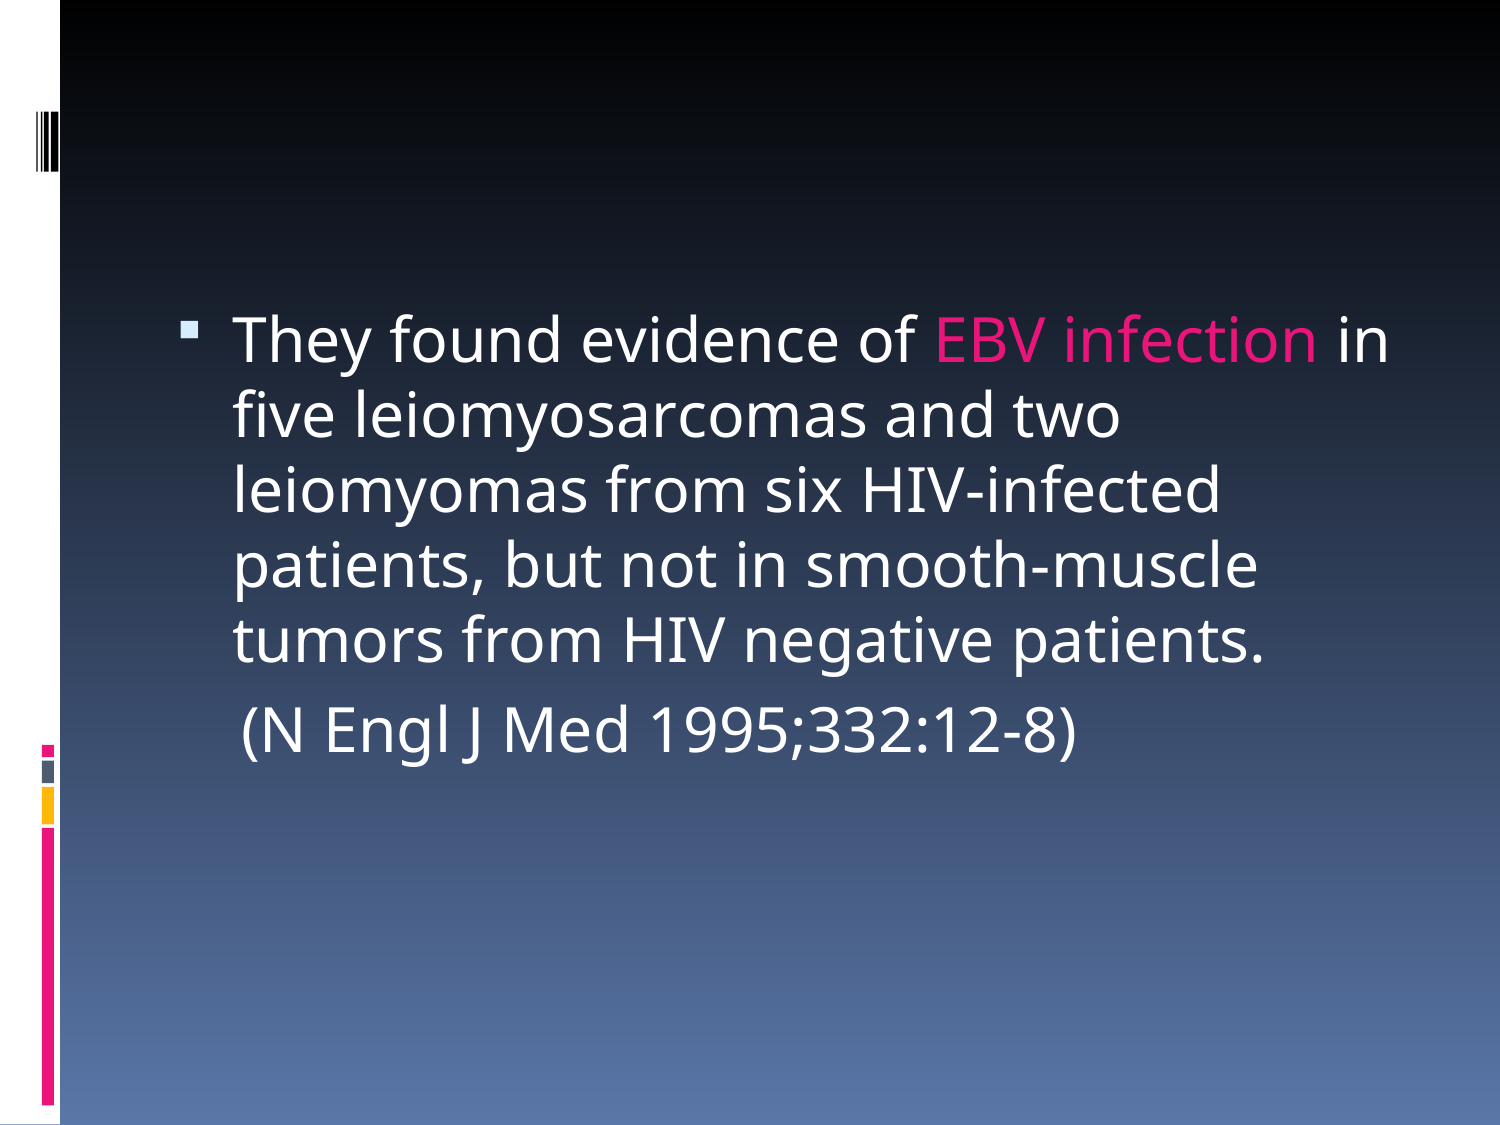

#
They found evidence of EBV infection in five leiomyosarcomas and two leiomyomas from six HIV-infected patients, but not in smooth-muscle tumors from HIV negative patients.
 (N Engl J Med 1995;332:12-8)